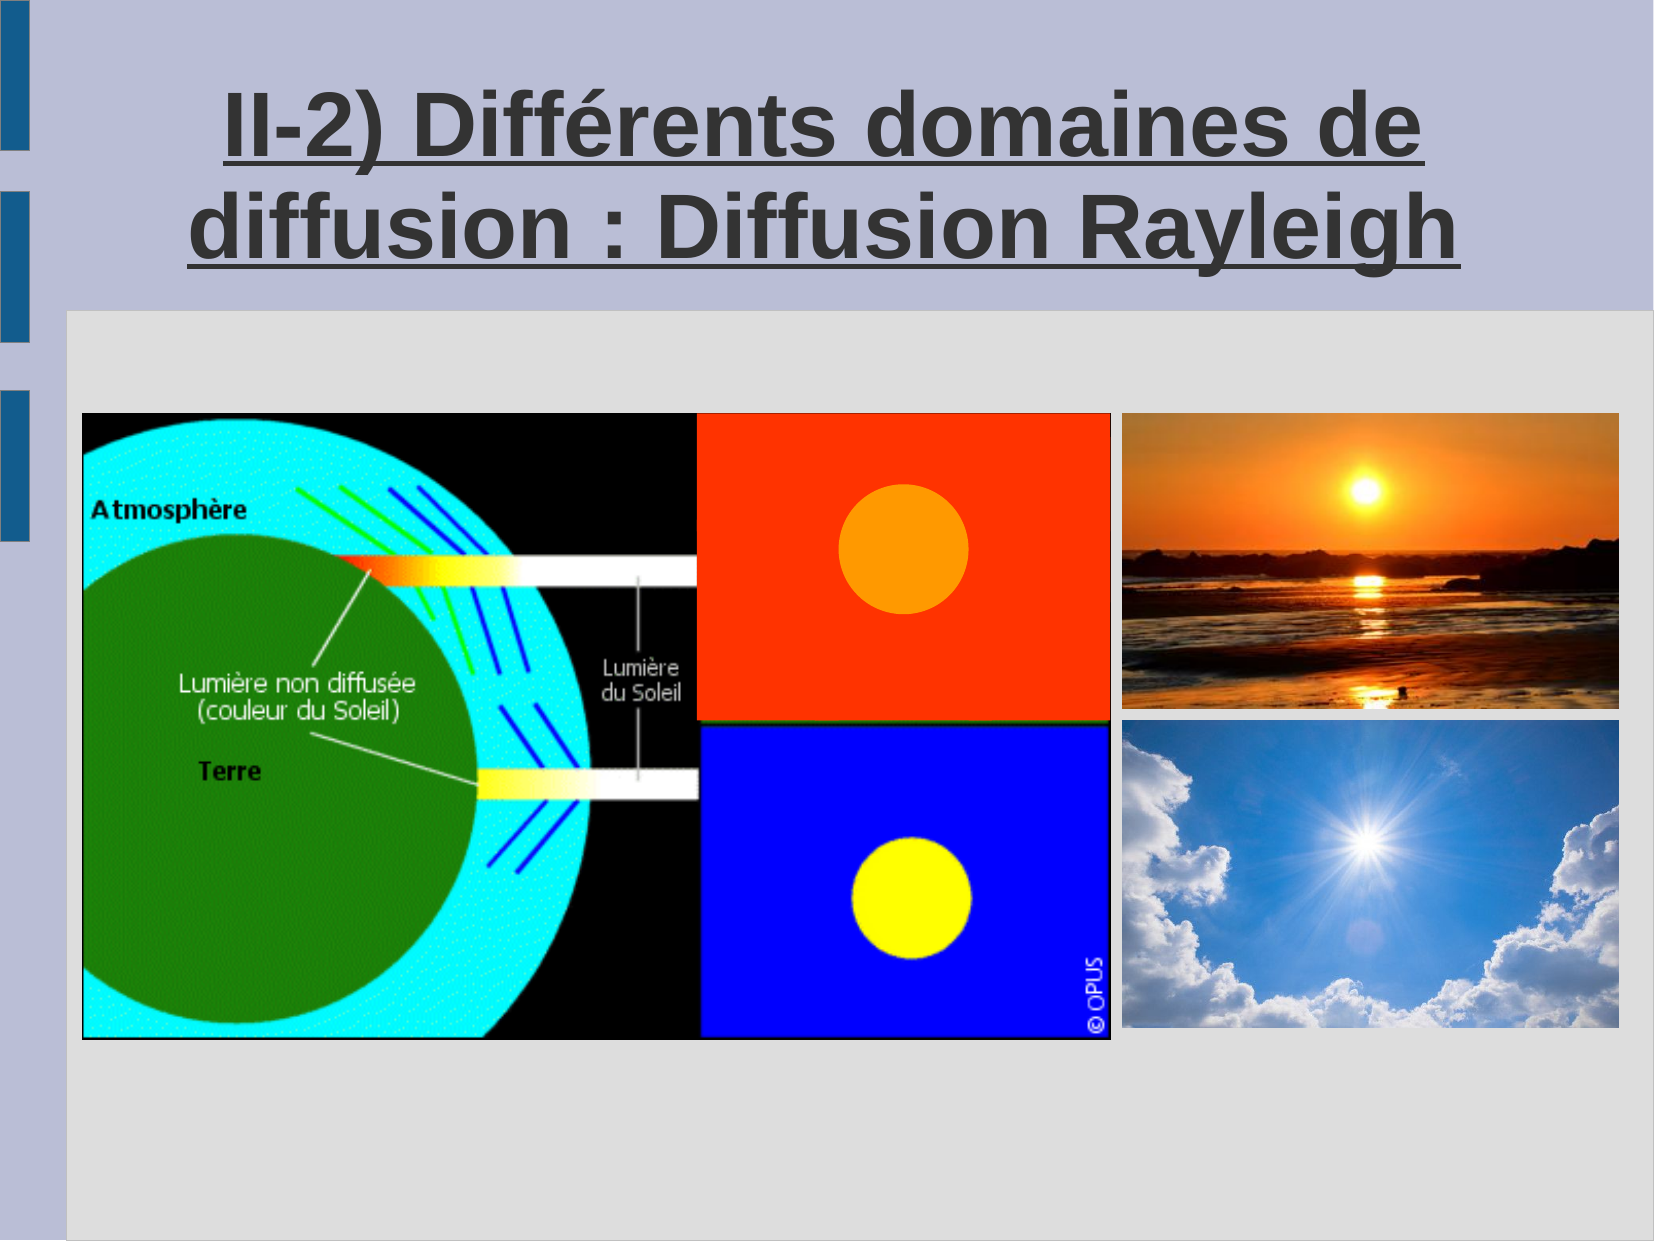

# II-2) Différents domaines de diffusion : Diffusion Rayleigh